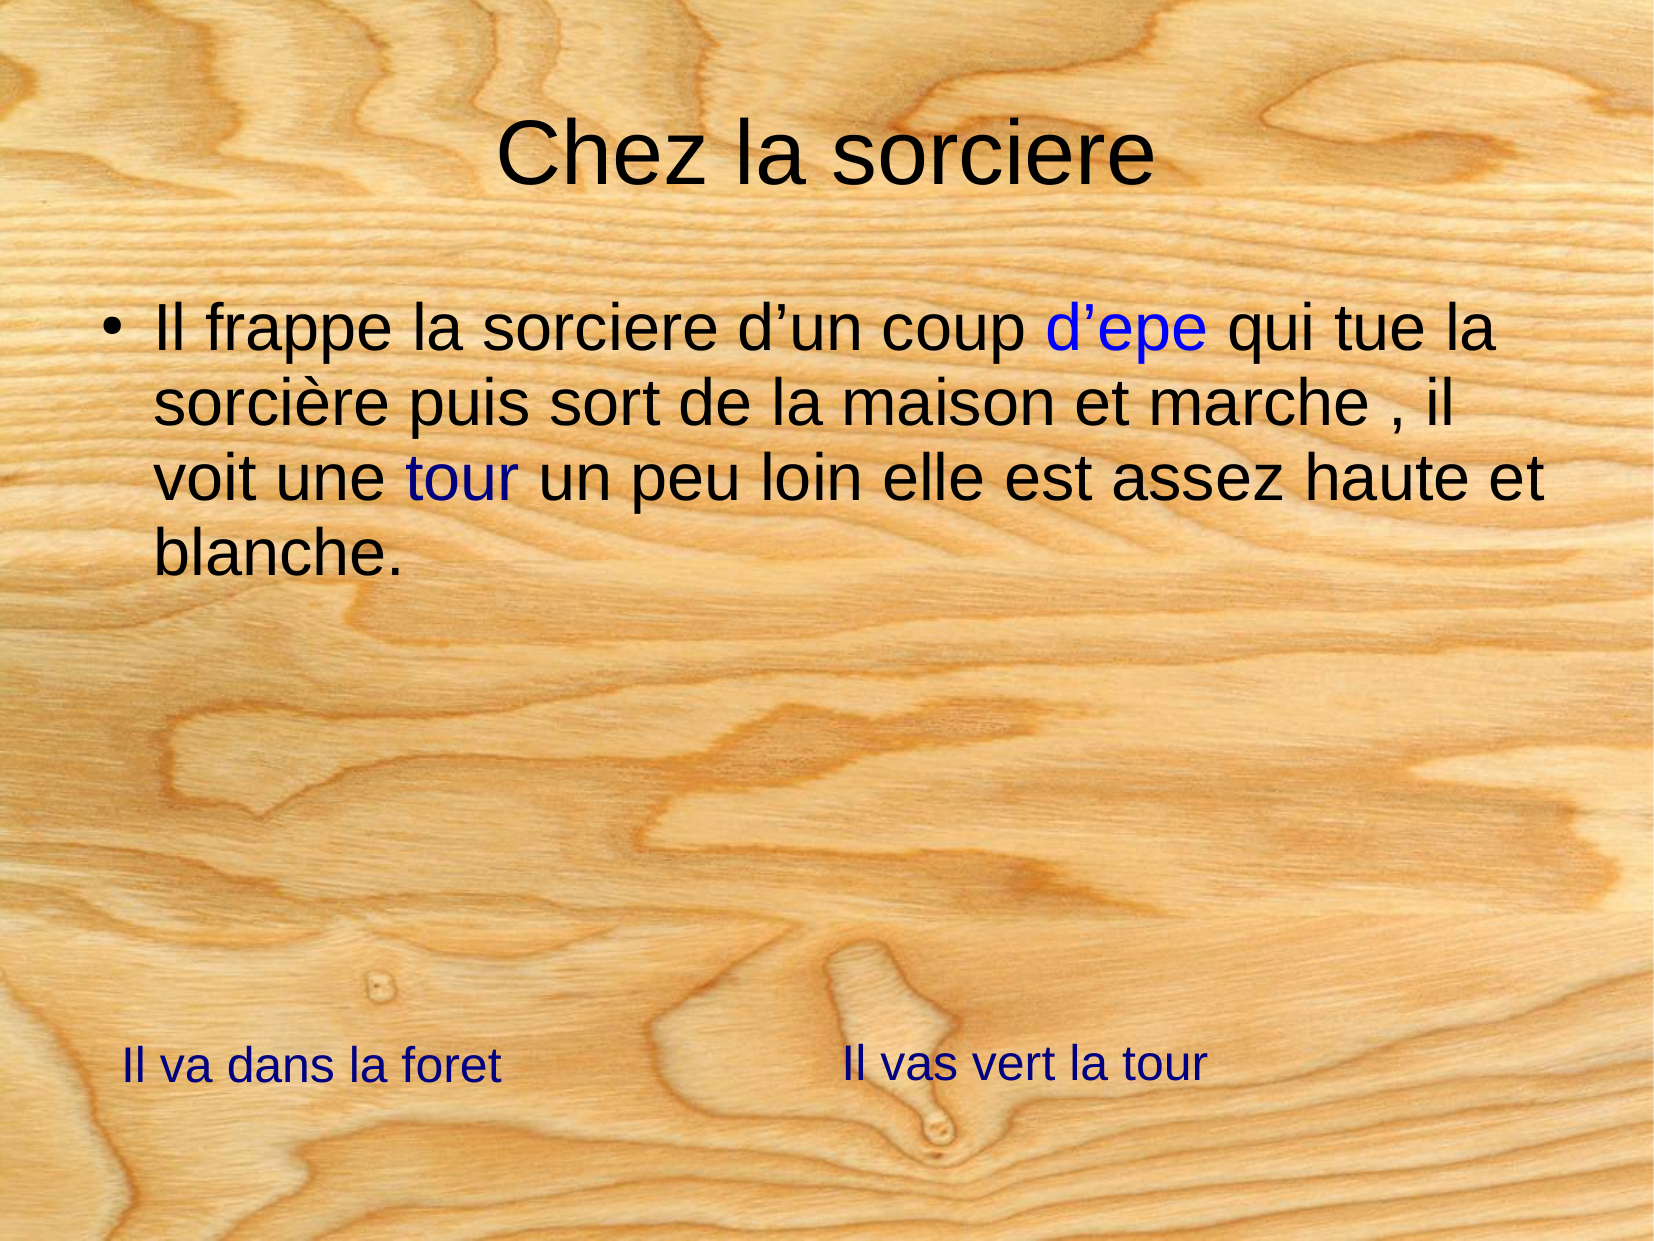

# Chez la sorciere
Il frappe la sorciere d’un coup d’epe qui tue la sorcière puis sort de la maison et marche , il voit une tour un peu loin elle est assez haute et blanche.
Il vas vert la tour
Il va dans la foret